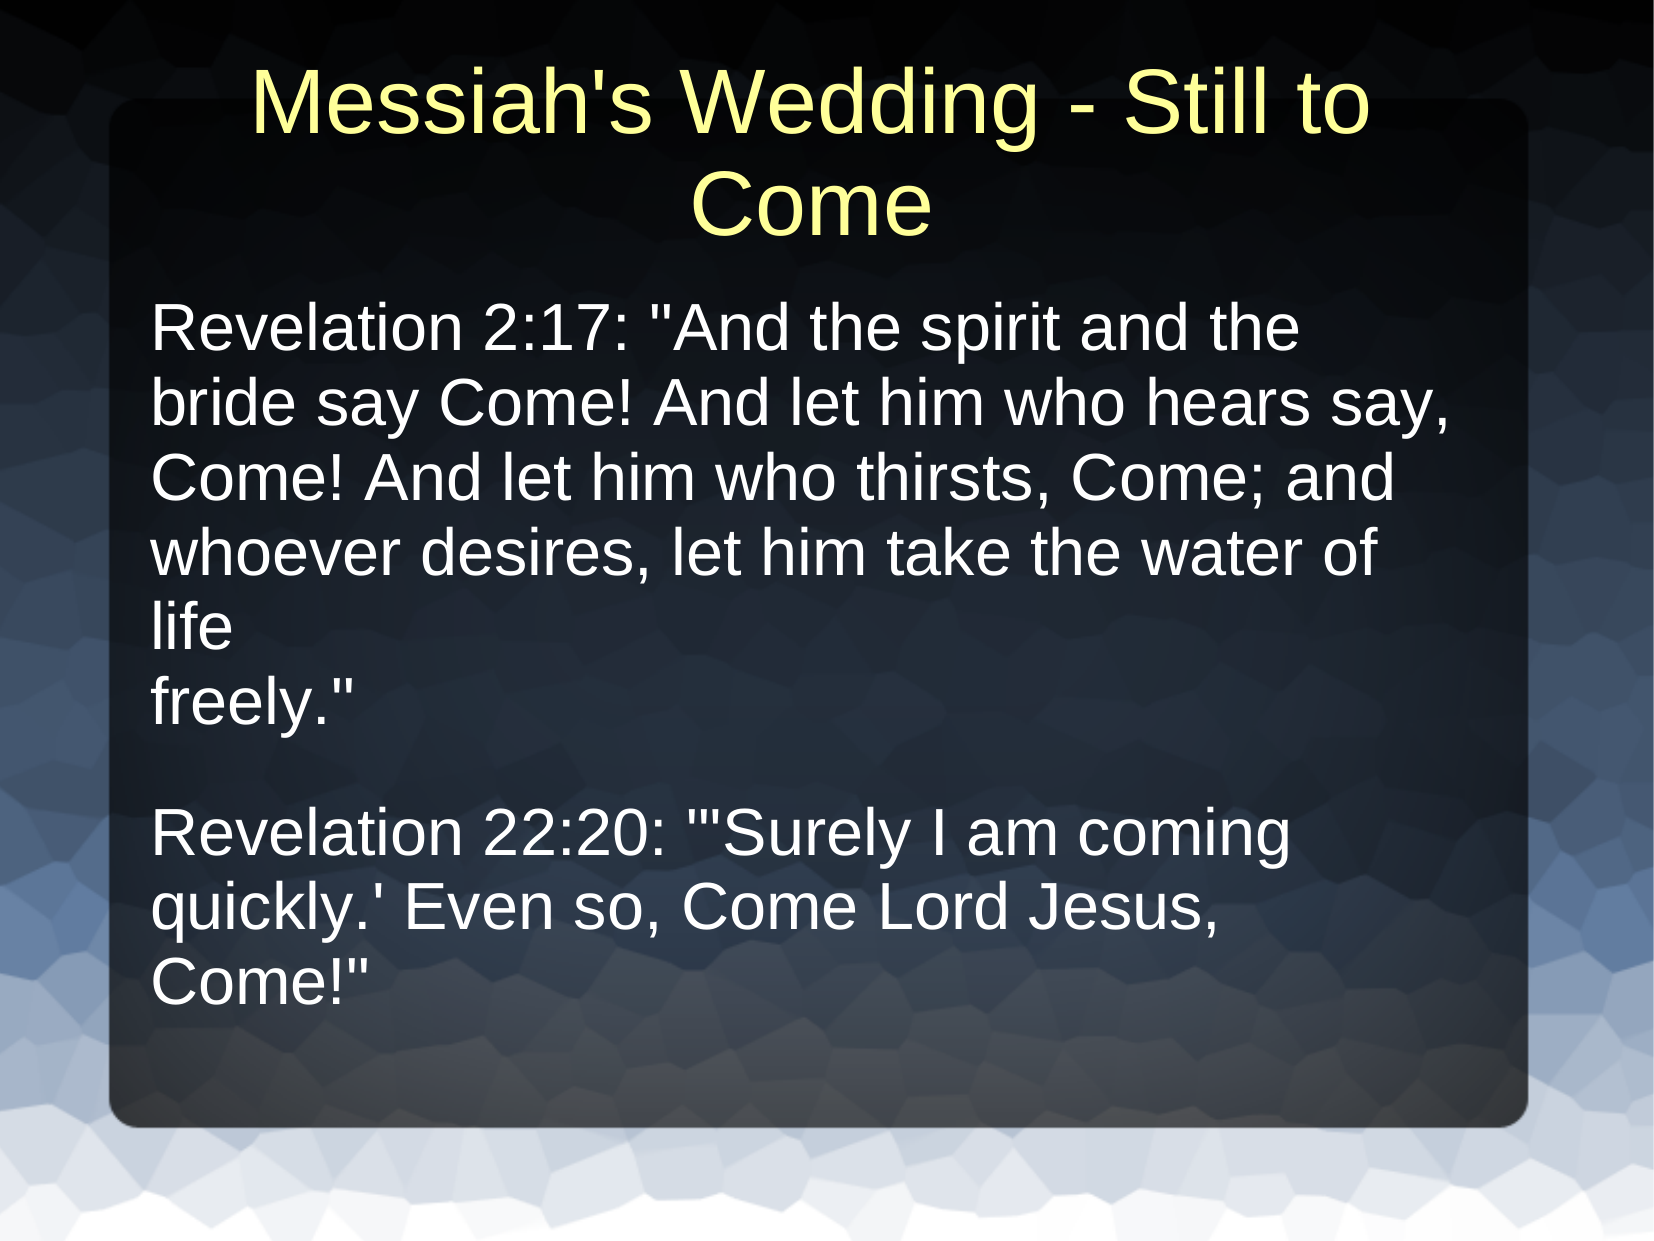

# Messiah's Wedding - Still to Come
Revelation 2:17: "And the spirit and the bride say Come! And let him who hears say,
Come! And let him who thirsts, Come; and whoever desires, let him take the water of life
freely."
Revelation 22:20: "'Surely I am coming quickly.' Even so, Come Lord Jesus, Come!"